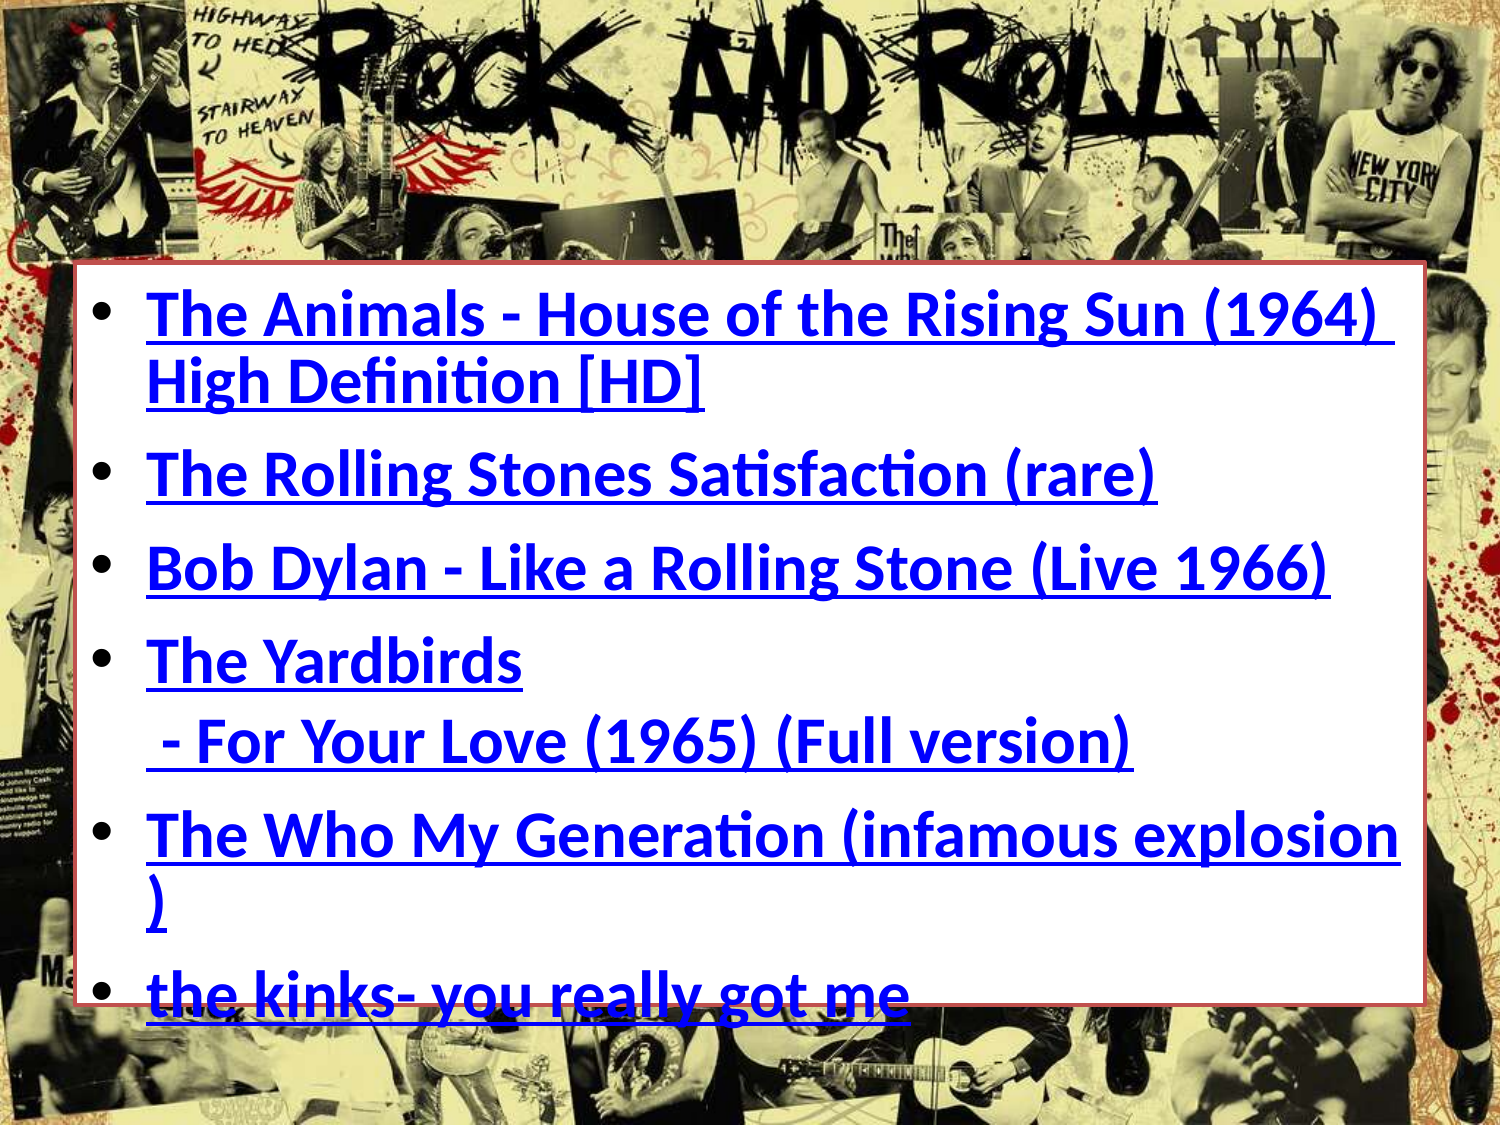

#
The Animals - House of the Rising Sun (1964) High Definition [HD]
The Rolling Stones Satisfaction (rare)
Bob Dylan - Like a Rolling Stone (Live 1966)
The Yardbirds - For Your Love (1965) (Full version)
The Who My Generation (infamous explosion)
the kinks- you really got me